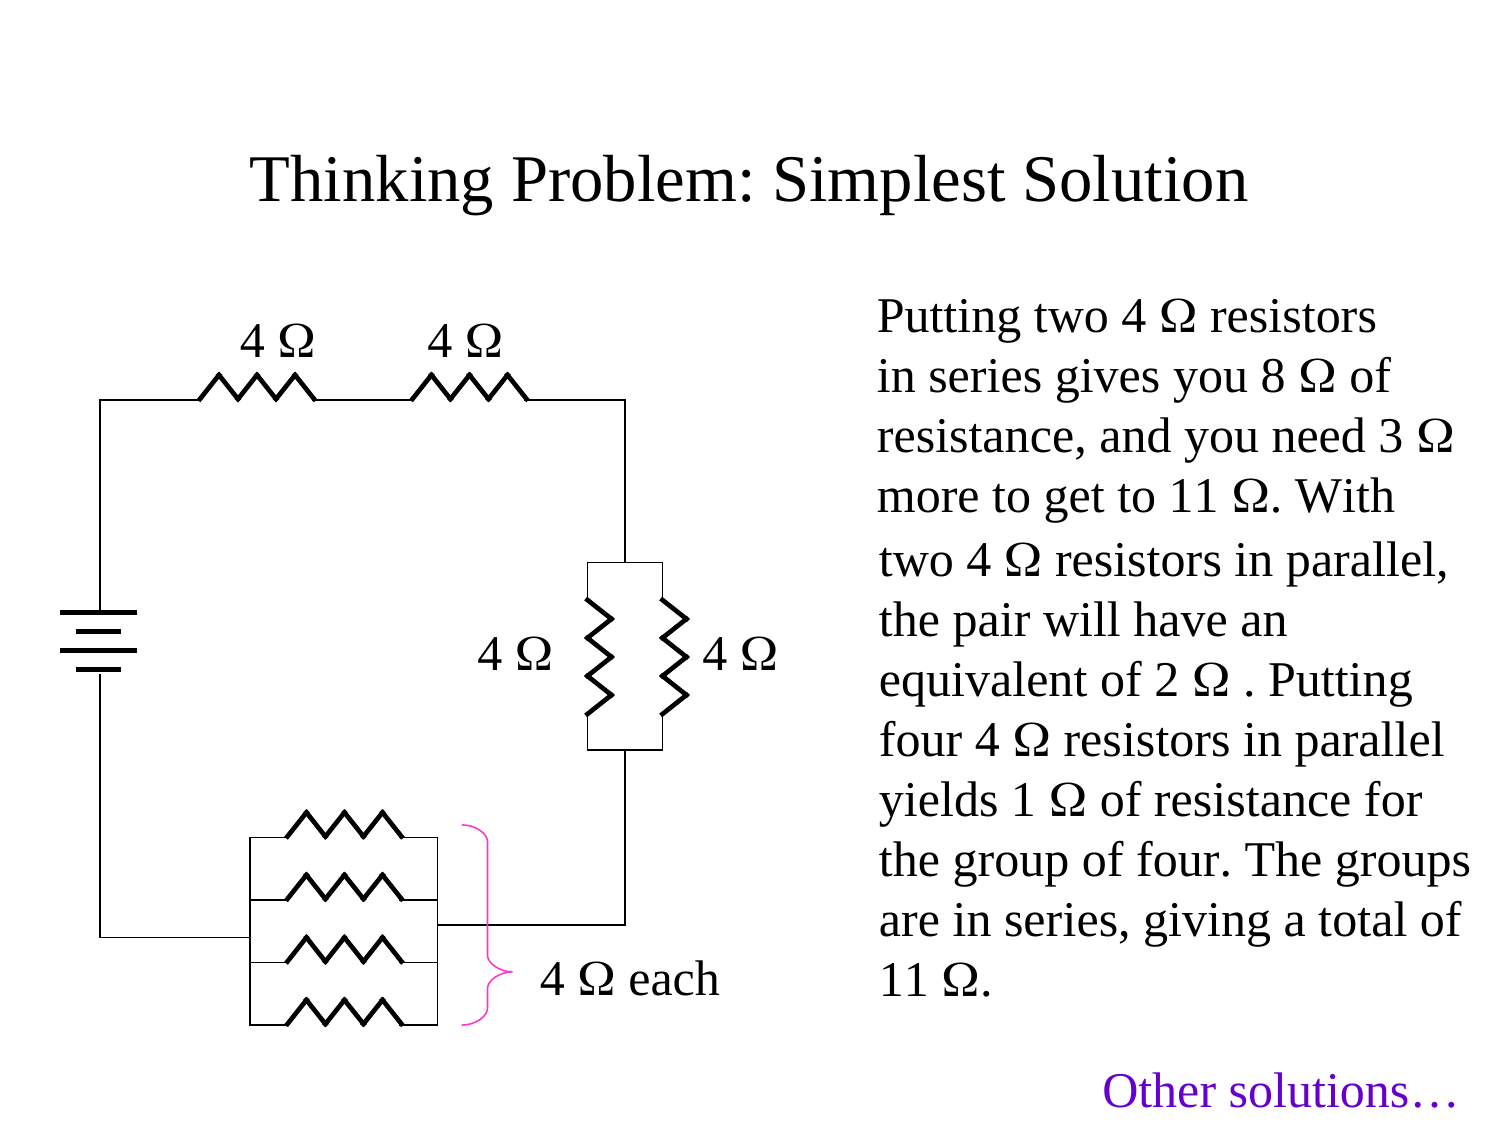

# Thinking Problem: Simplest Solution
Putting two 4  resistors
in series gives you 8  of
resistance, and you need 3 
more to get to 11 . With
4 
4 
two 4  resistors in parallel, the pair will have an equivalent of 2  . Putting four 4  resistors in parallel yields 1  of resistance for the group of four. The groups are in series, giving a total of 11 .
4 
4 
4  each
Other solutions…